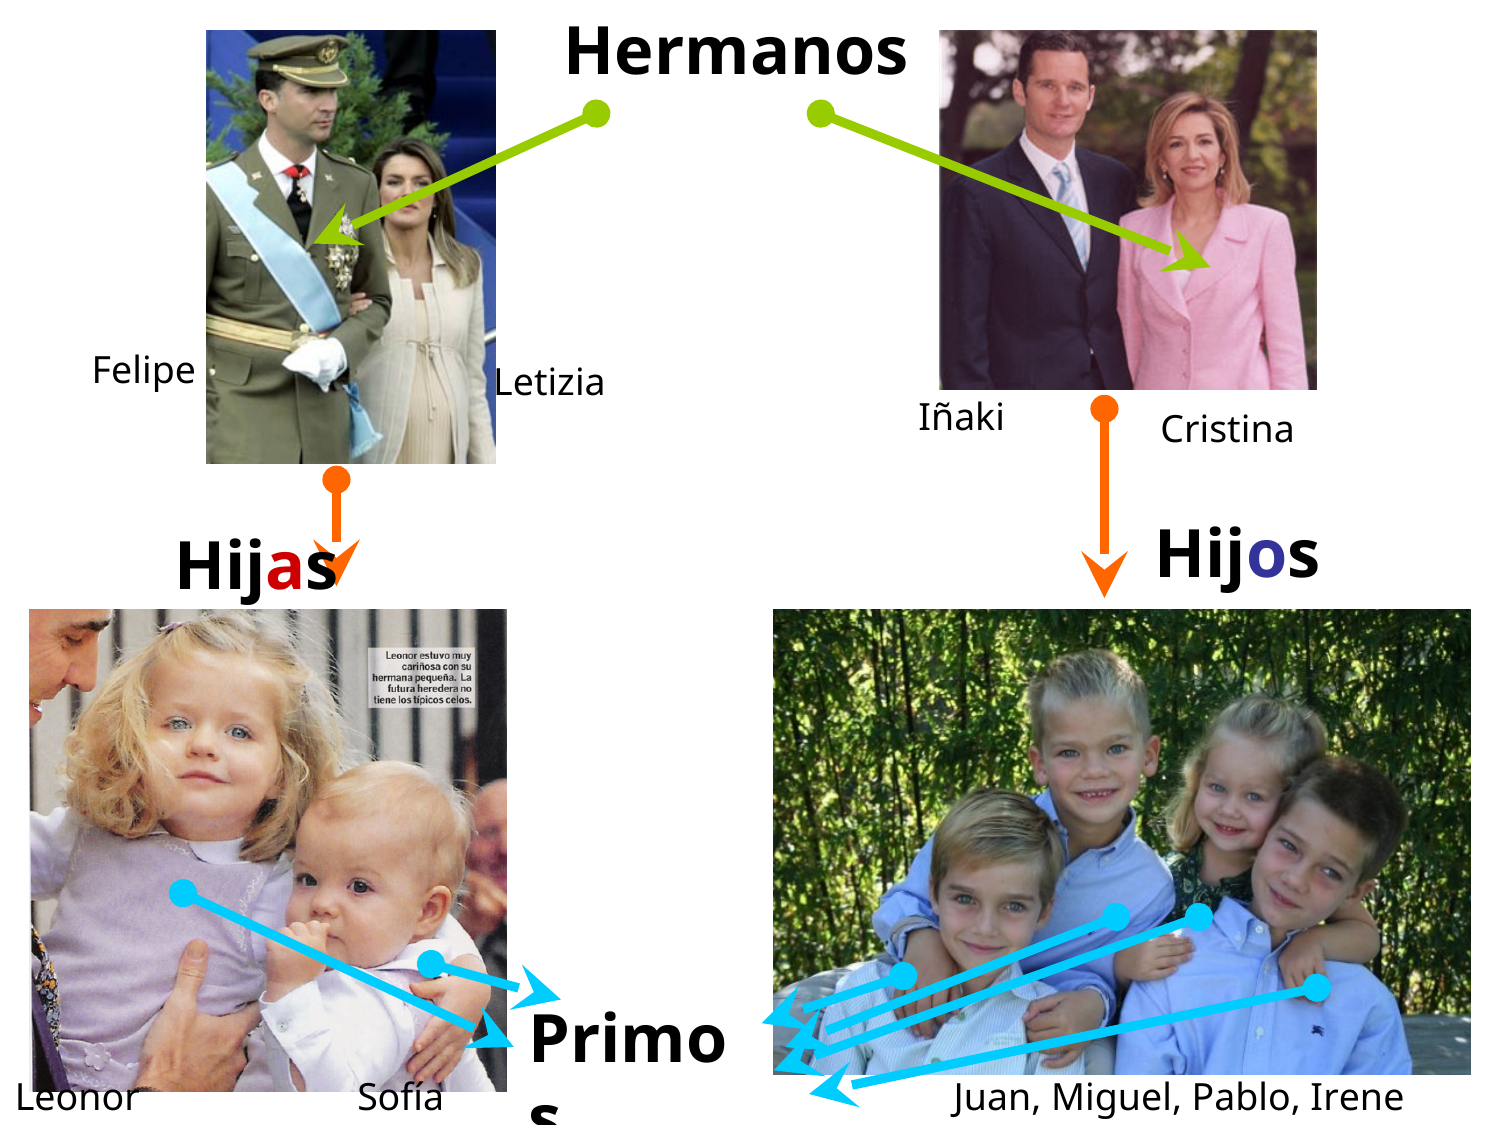

Hermanos
Felipe
Letizia
Iñaki
Cristina
Hijos
Hijas
Primos
Leonor
Sofía
Juan, Miguel, Pablo, Irene